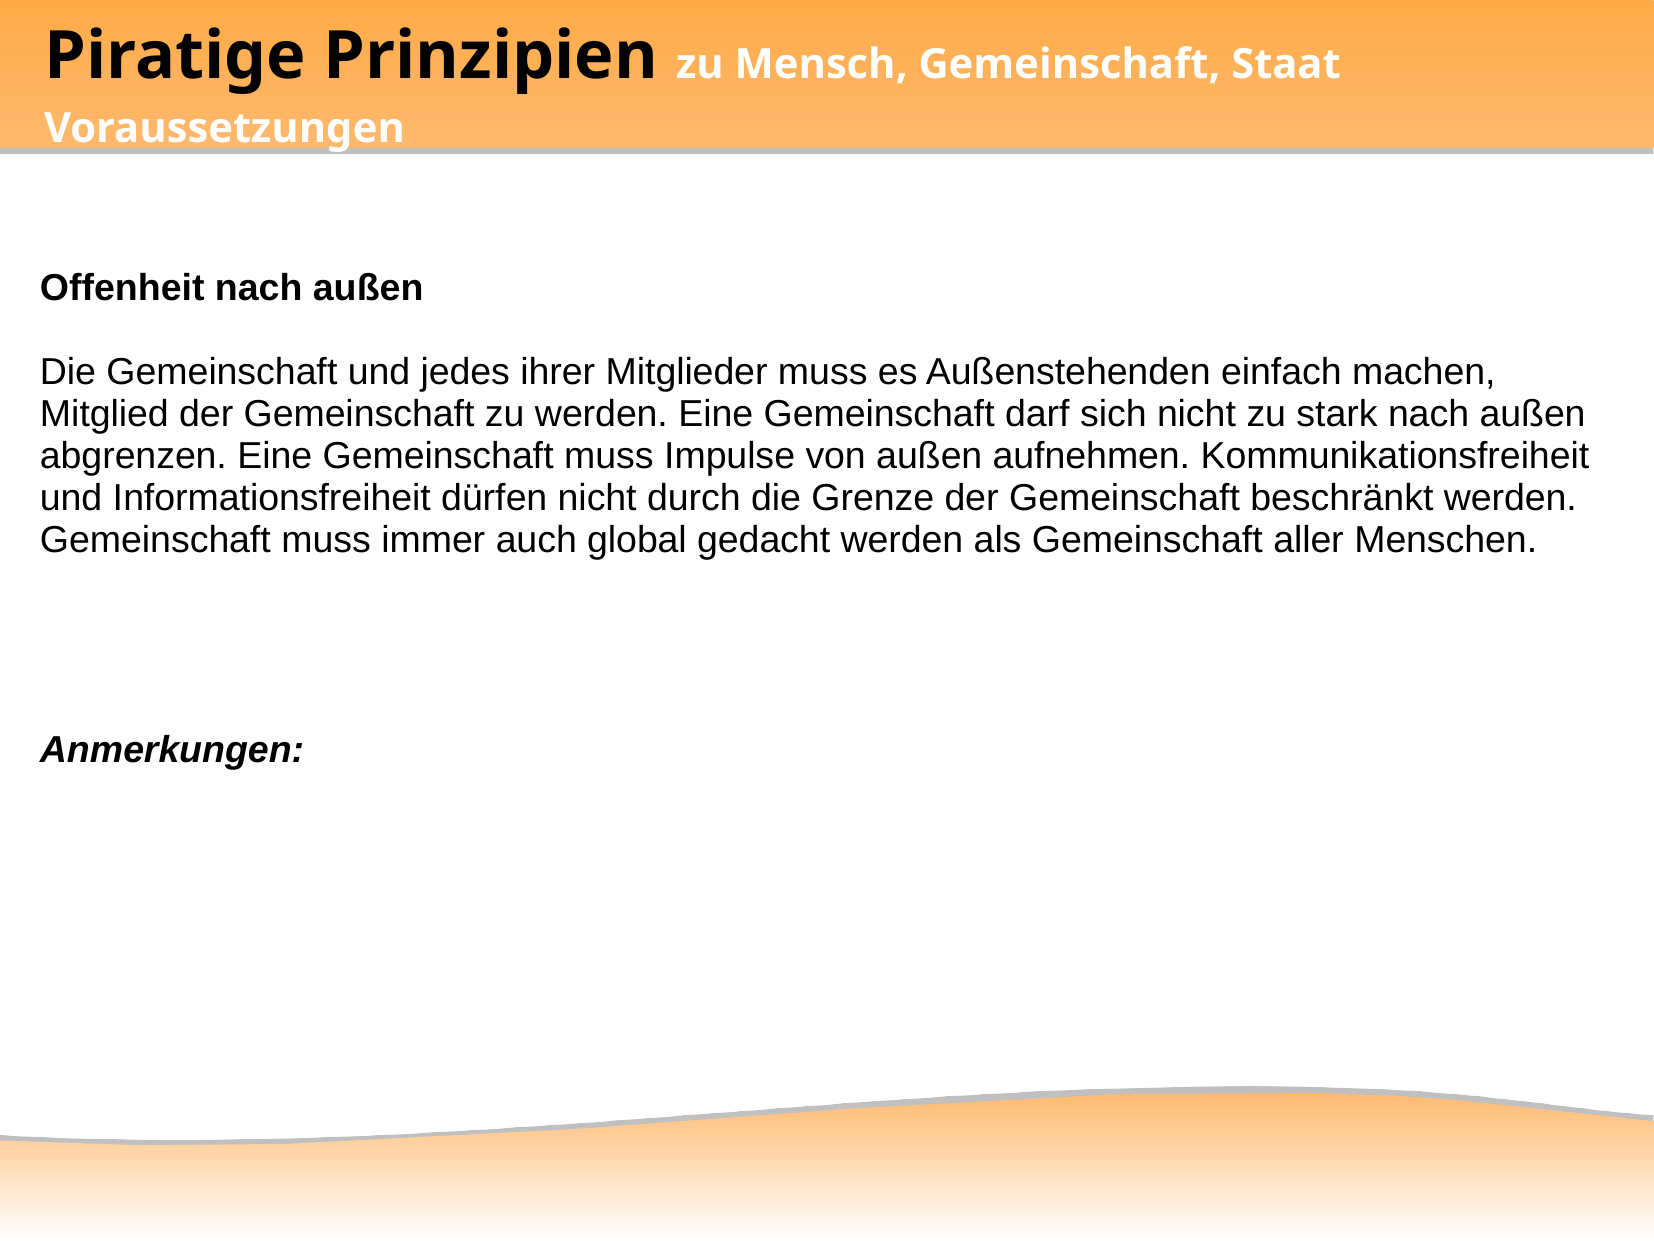

Piratige Prinzipien zu Mensch, Gemeinschaft, Staat
Voraussetzungen
Offenheit nach außen
Die Gemeinschaft und jedes ihrer Mitglieder muss es Außenstehenden einfach machen, Mitglied der Gemeinschaft zu werden. Eine Gemeinschaft darf sich nicht zu stark nach außen abgrenzen. Eine Gemeinschaft muss Impulse von außen aufnehmen. Kommunikationsfreiheit und Informationsfreiheit dürfen nicht durch die Grenze der Gemeinschaft beschränkt werden. Gemeinschaft muss immer auch global gedacht werden als Gemeinschaft aller Menschen.
Anmerkungen: